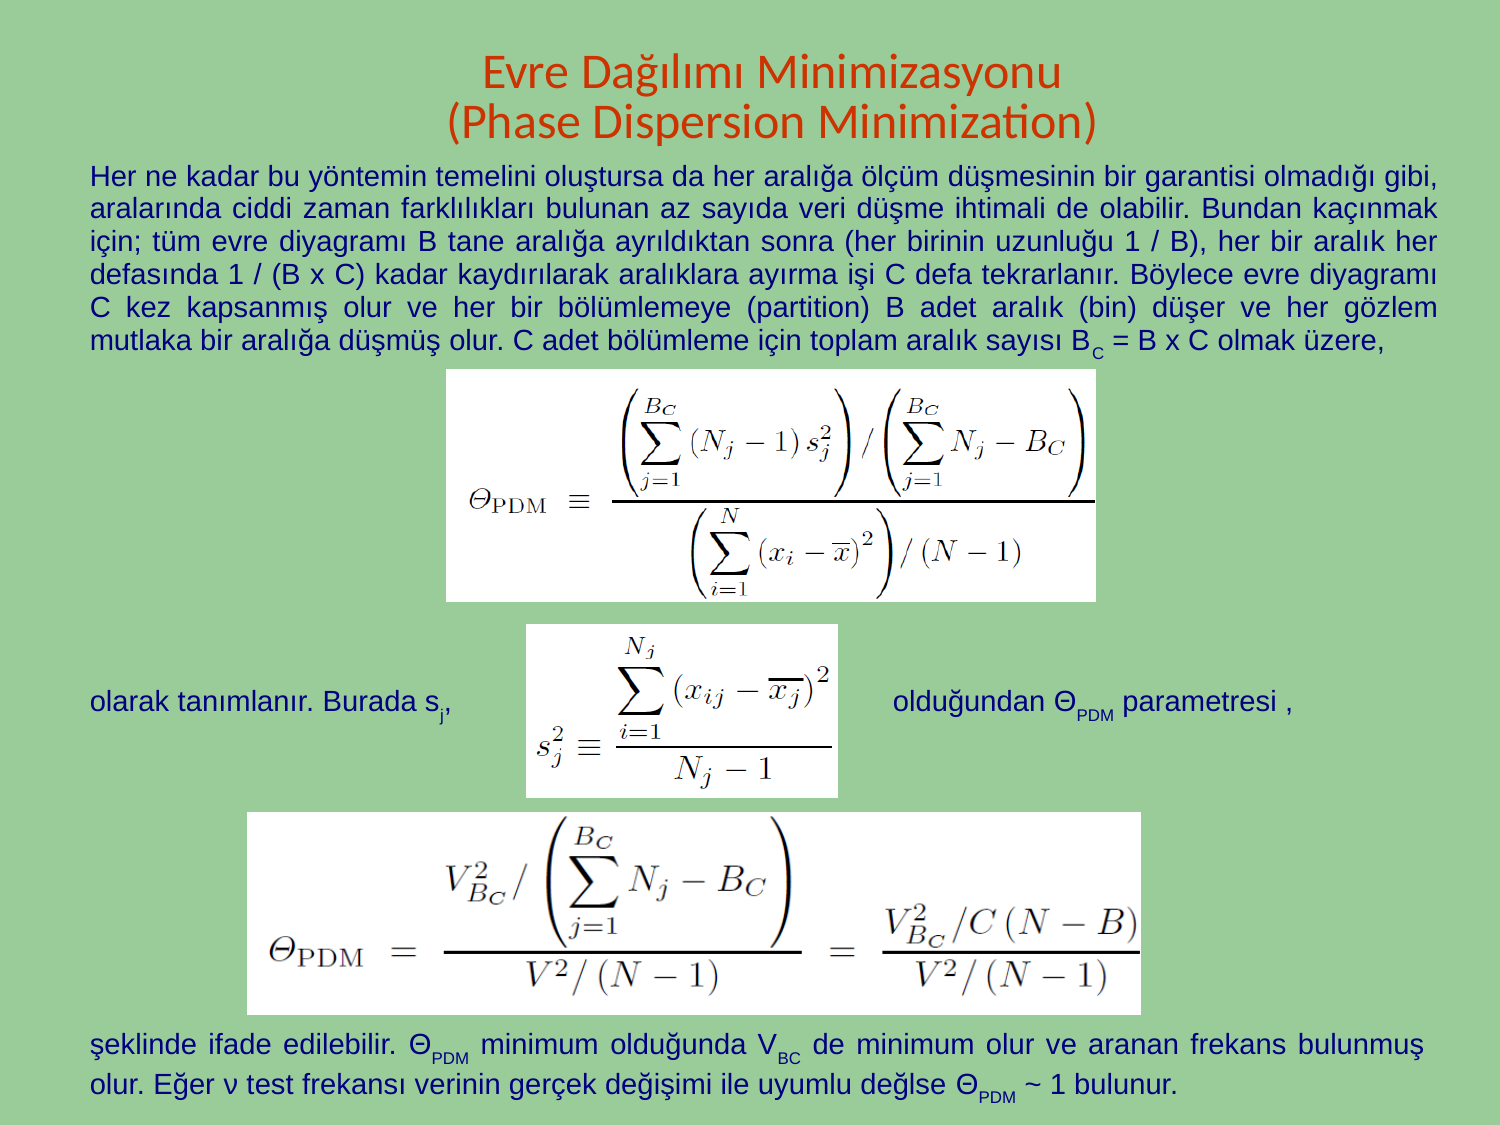

# Evre Dağılımı Minimizasyonu (Phase Dispersion Minimization)
Her ne kadar bu yöntemin temelini oluştursa da her aralığa ölçüm düşmesinin bir garantisi olmadığı gibi, aralarında ciddi zaman farklılıkları bulunan az sayıda veri düşme ihtimali de olabilir. Bundan kaçınmak için; tüm evre diyagramı B tane aralığa ayrıldıktan sonra (her birinin uzunluğu 1 / B), her bir aralık her defasında 1 / (B x C) kadar kaydırılarak aralıklara ayırma işi C defa tekrarlanır. Böylece evre diyagramı C kez kapsanmış olur ve her bir bölümlemeye (partition) B adet aralık (bin) düşer ve her gözlem mutlaka bir aralığa düşmüş olur. C adet bölümleme için toplam aralık sayısı BC = B x C olmak üzere,
olarak tanımlanır. Burada sj,
olduğundan ΘPDM parametresi ,
şeklinde ifade edilebilir. ΘPDM minimum olduğunda VBC de minimum olur ve aranan frekans bulunmuş olur. Eğer ν test frekansı verinin gerçek değişimi ile uyumlu değlse ΘPDM ~ 1 bulunur.